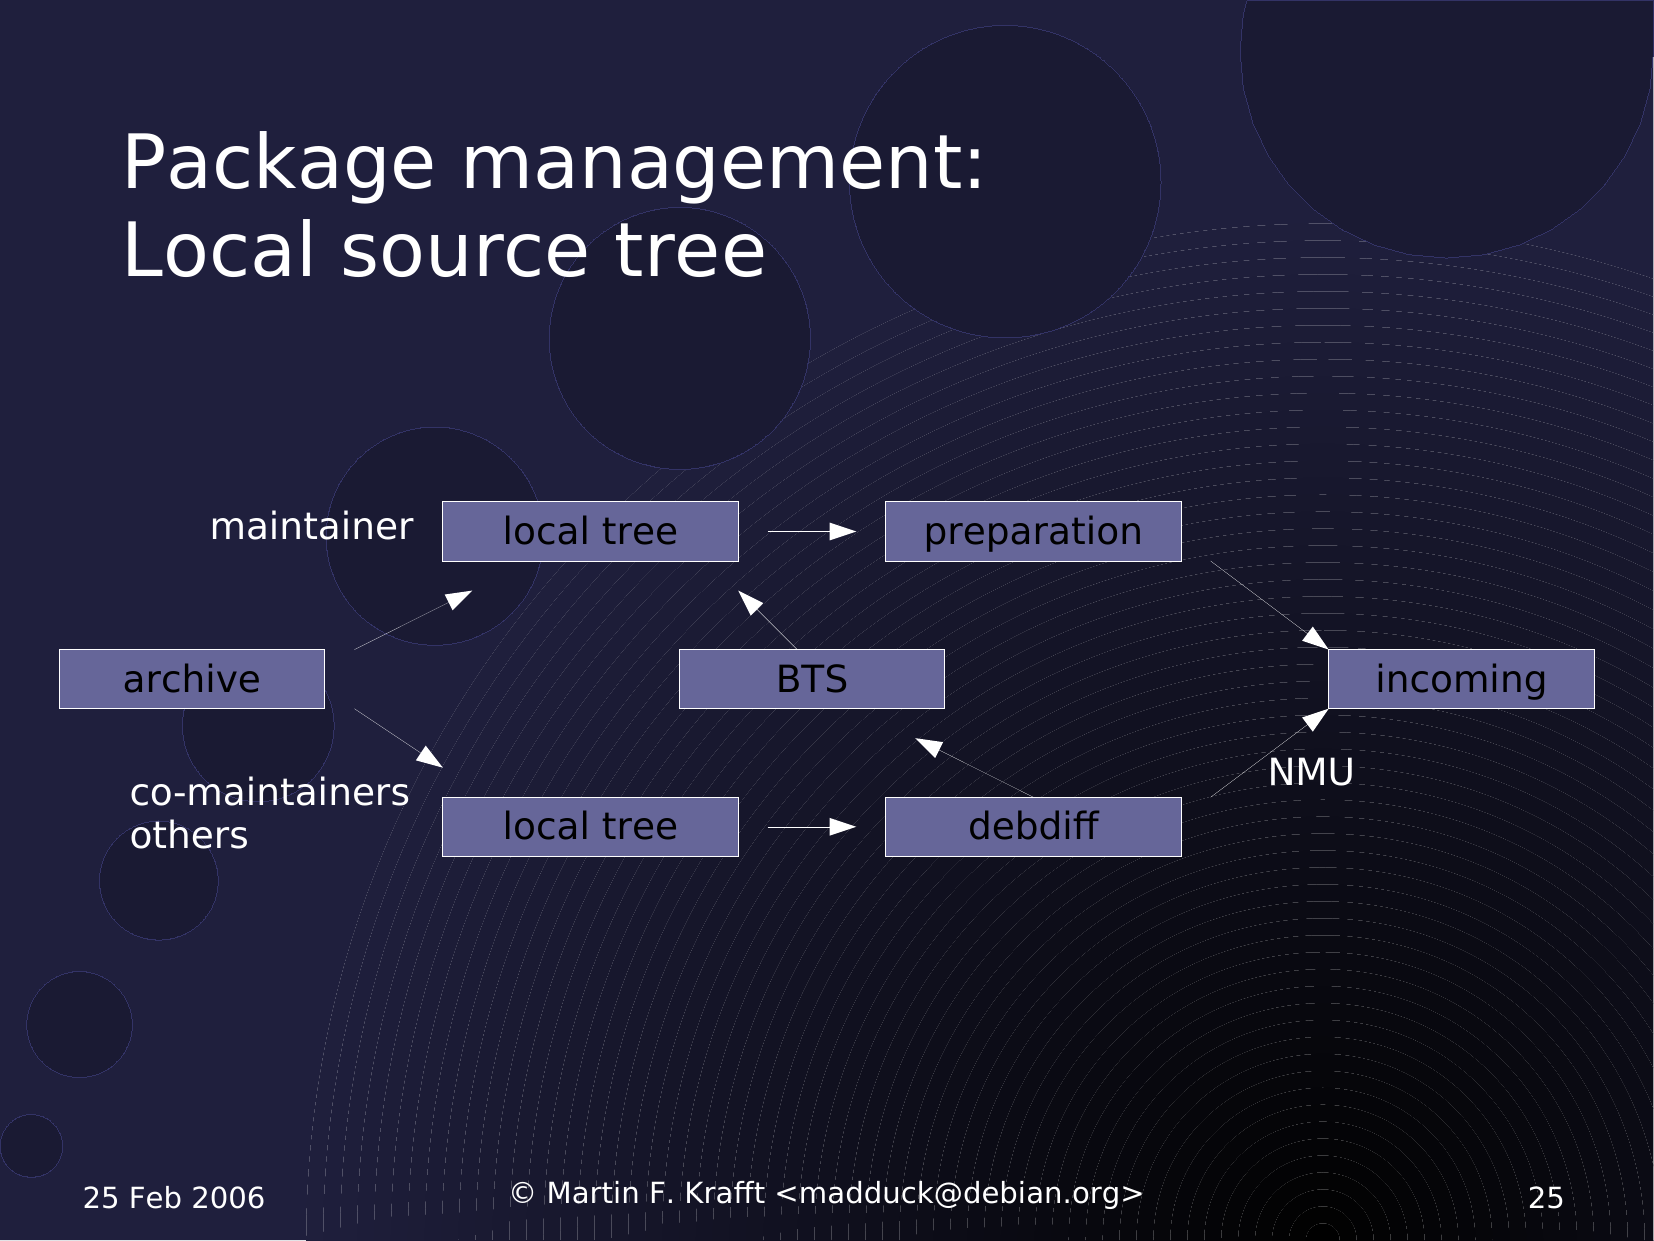

# Package management: Local source tree
maintainer
local tree
preparation
archive
BTS
incoming
NMU
co-maintainers
others
local tree
debdiff
© Martin F. Krafft <madduck@debian.org>
25 Feb 2006
25